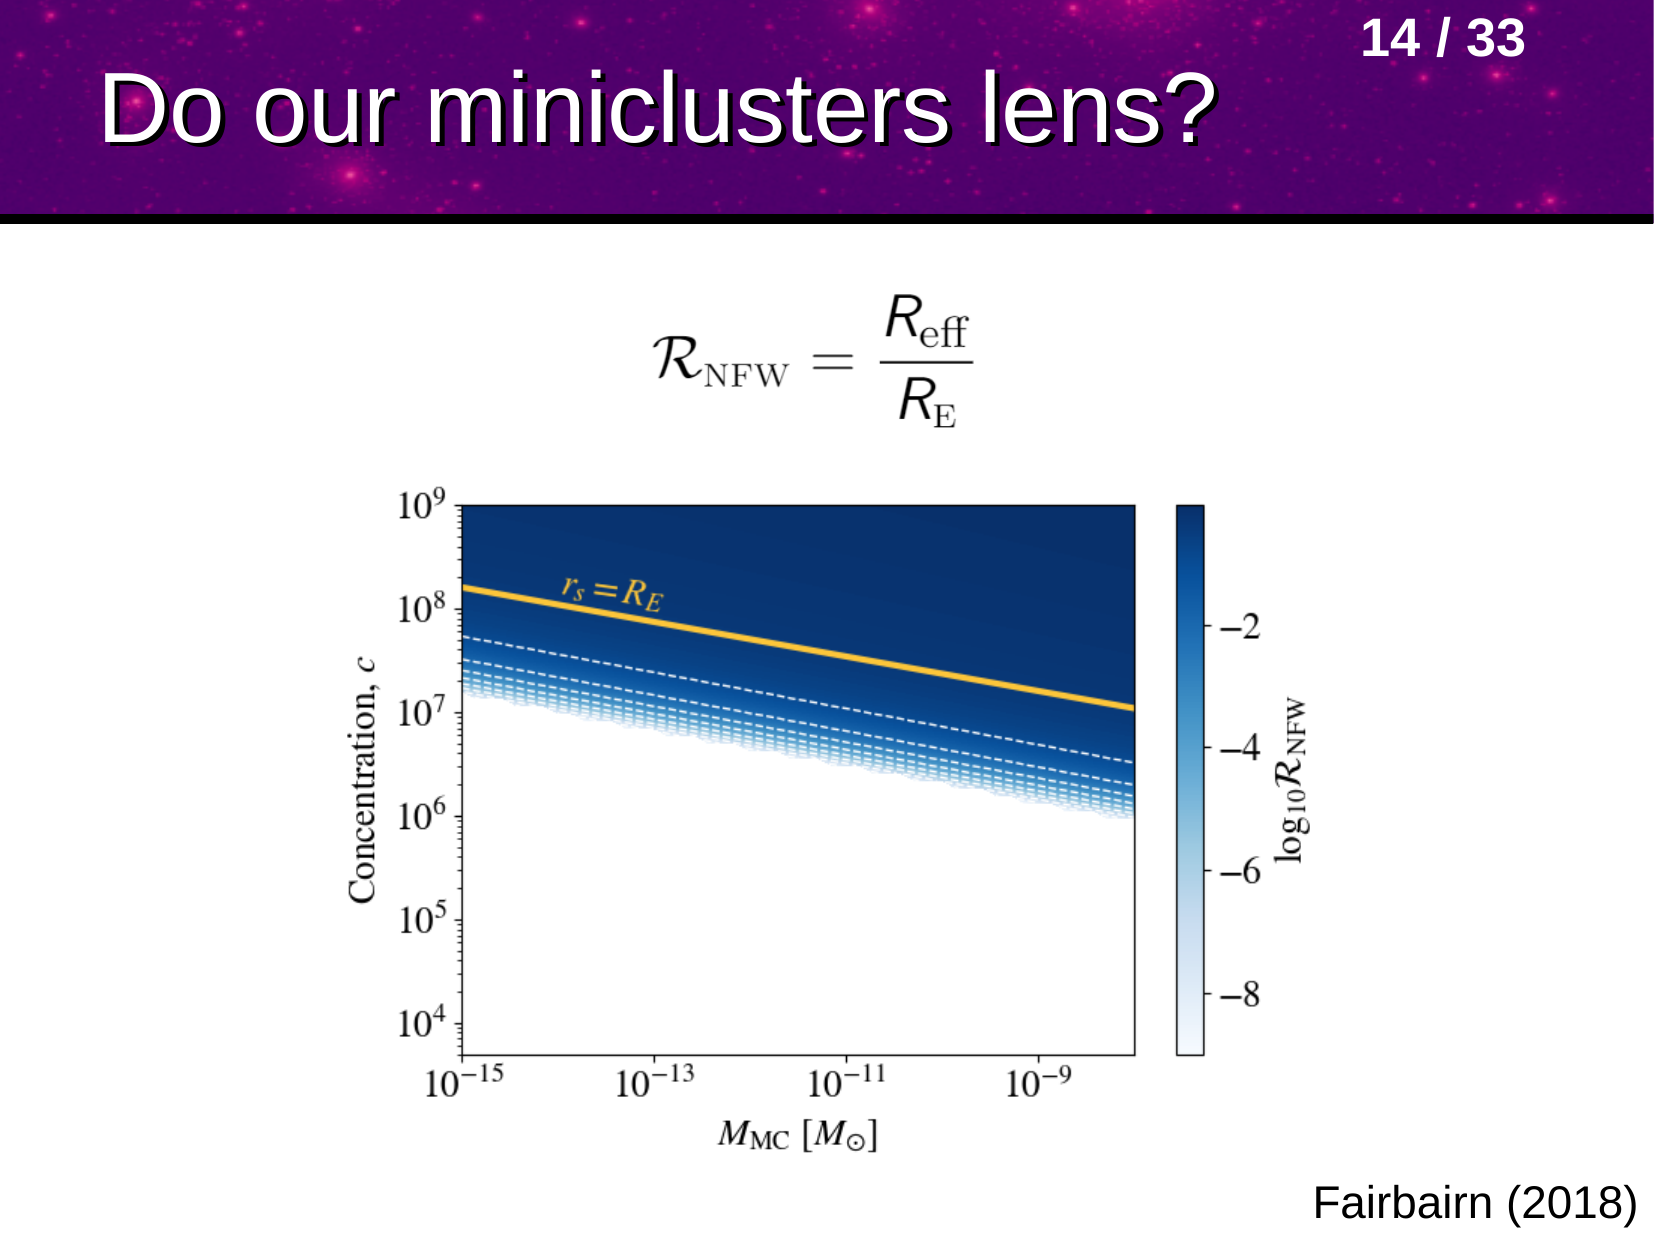

Peak Patch
Do our miniclusters lens?
Fairbairn (2018)